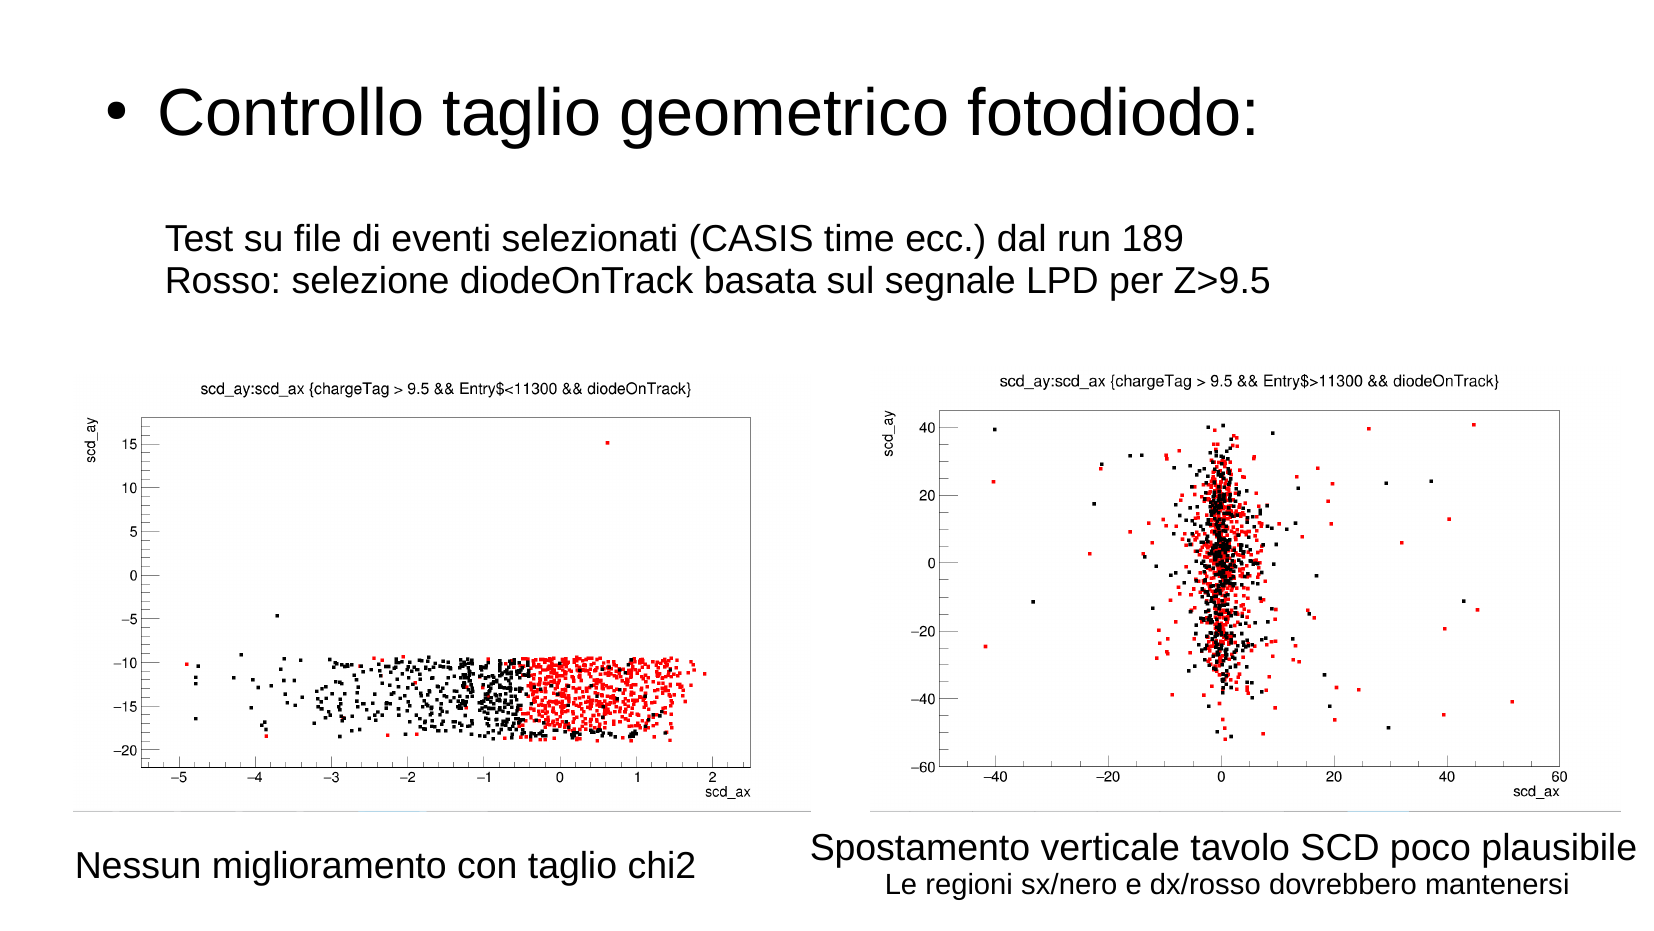

# Controllo taglio geometrico fotodiodo:
Test su file di eventi selezionati (CASIS time ecc.) dal run 189
Rosso: selezione diodeOnTrack basata sul segnale LPD per Z>9.5
Spostamento verticale tavolo SCD poco plausibile
	Le regioni sx/nero e dx/rosso dovrebbero mantenersi
Nessun miglioramento con taglio chi2